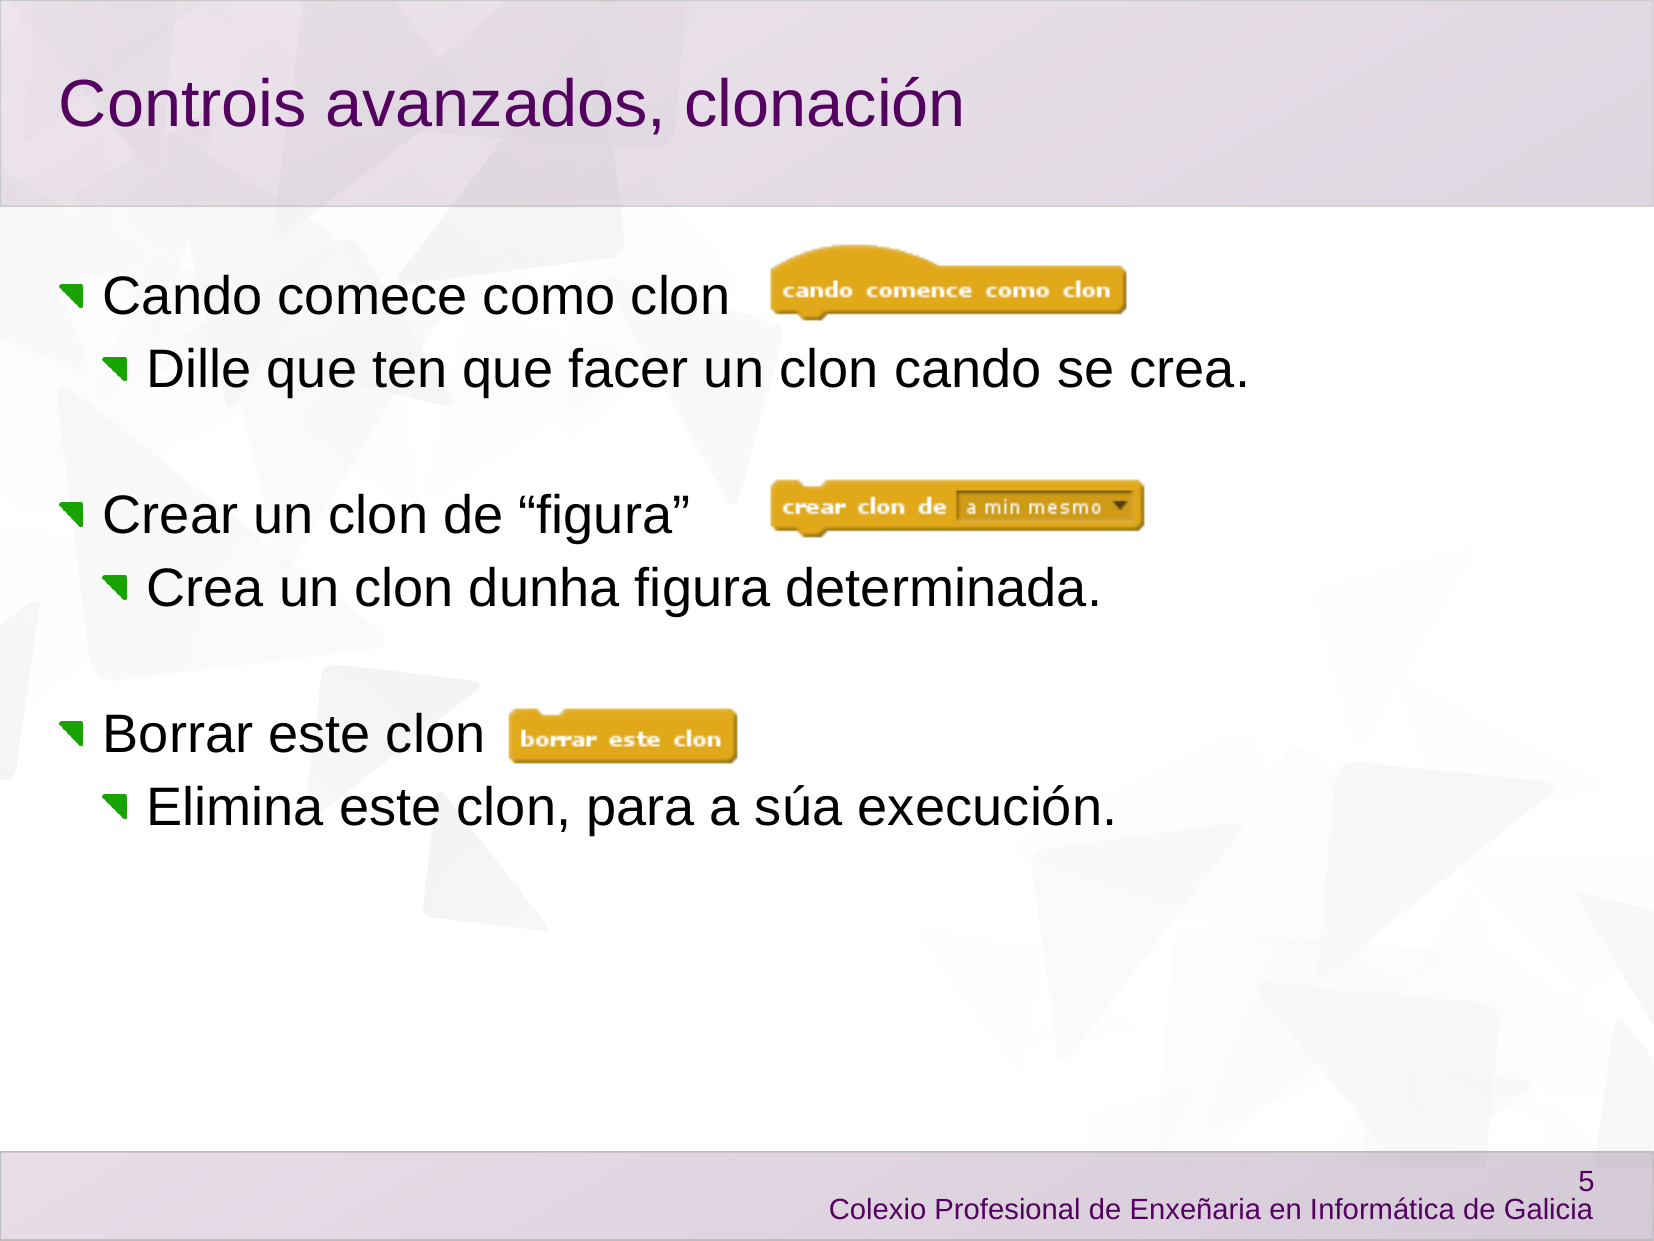

# Controis avanzados, clonación
Cando comece como clon
Dille que ten que facer un clon cando se crea.
Crear un clon de “figura”
Crea un clon dunha figura determinada.
Borrar este clon
Elimina este clon, para a súa execución.
5
Colexio Profesional de Enxeñaria en Informática de Galicia